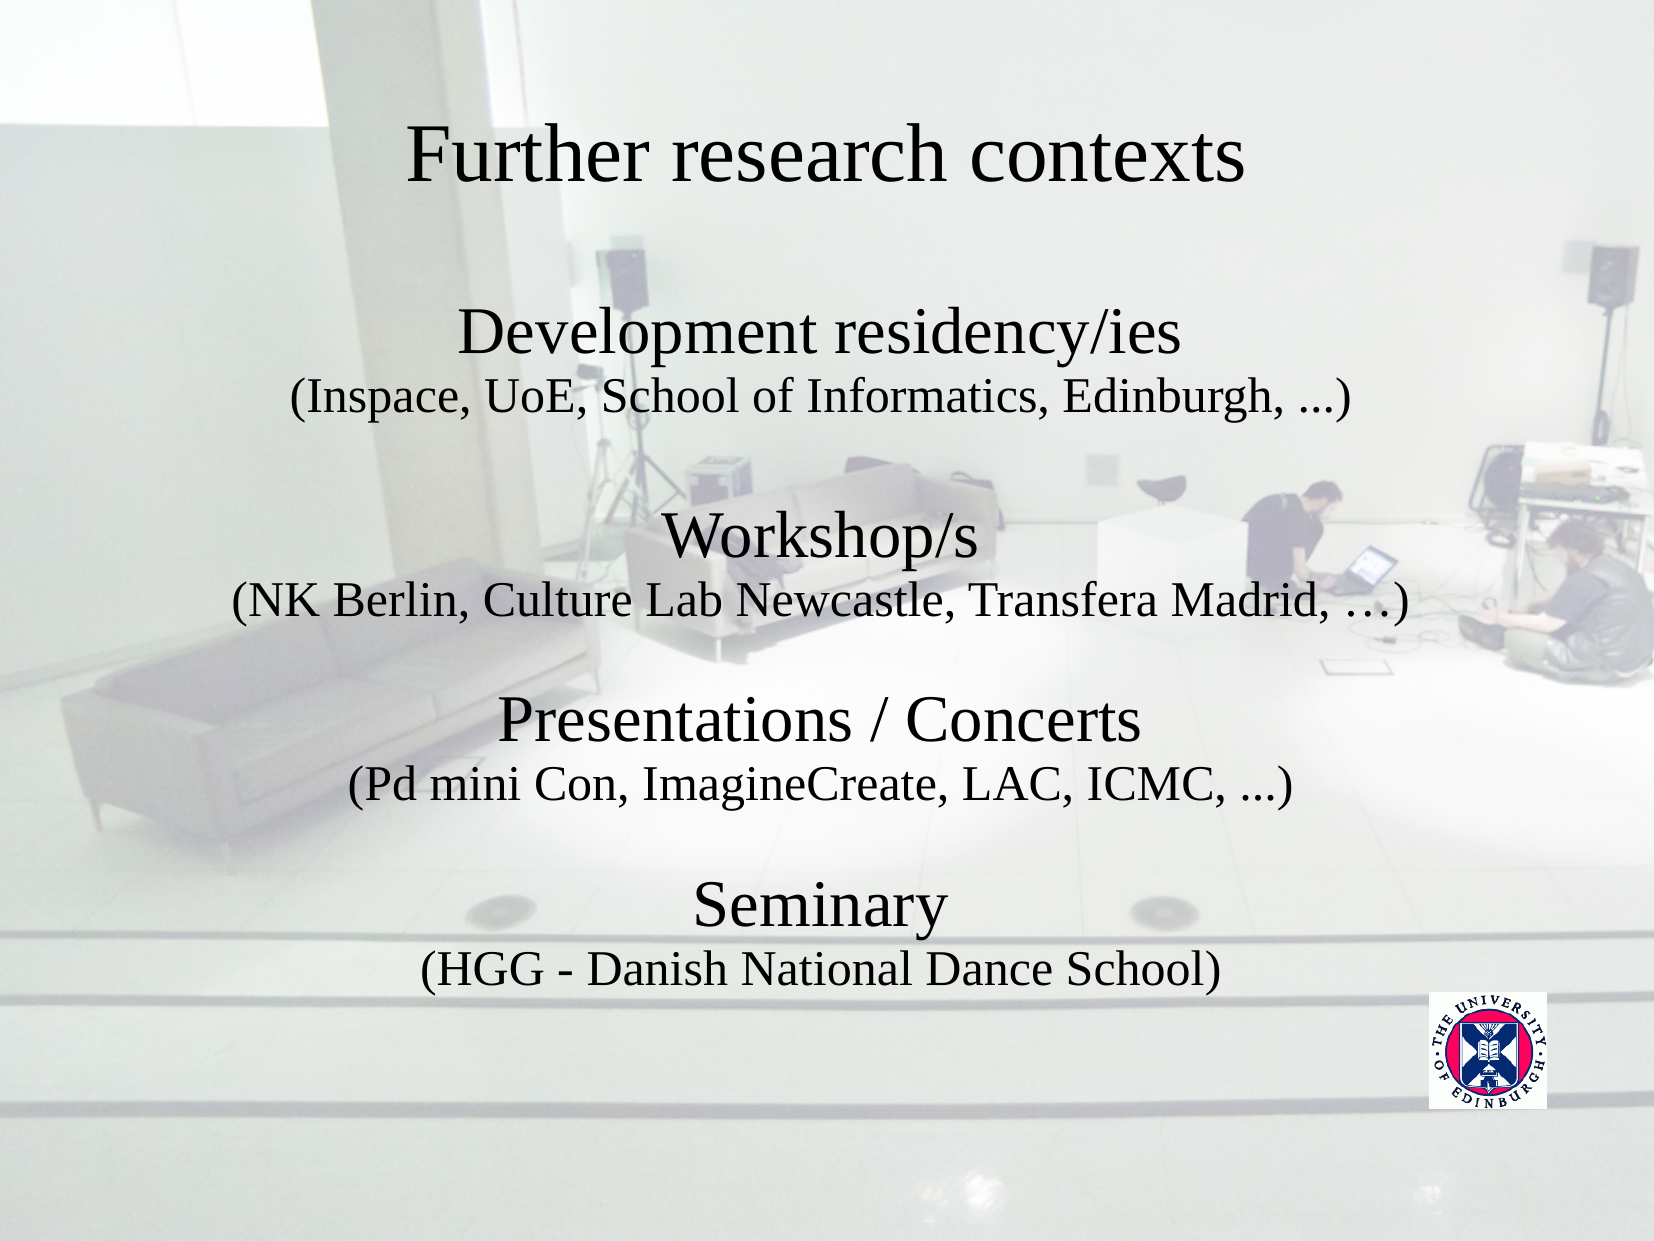

# Further research contexts
Development residency/ies
(Inspace, UoE, School of Informatics, Edinburgh, ...)
Workshop/s
(NK Berlin, Culture Lab Newcastle, Transfera Madrid, …)
Presentations / Concerts
(Pd mini Con, ImagineCreate, LAC, ICMC, ...)
Seminary
(HGG - Danish National Dance School)